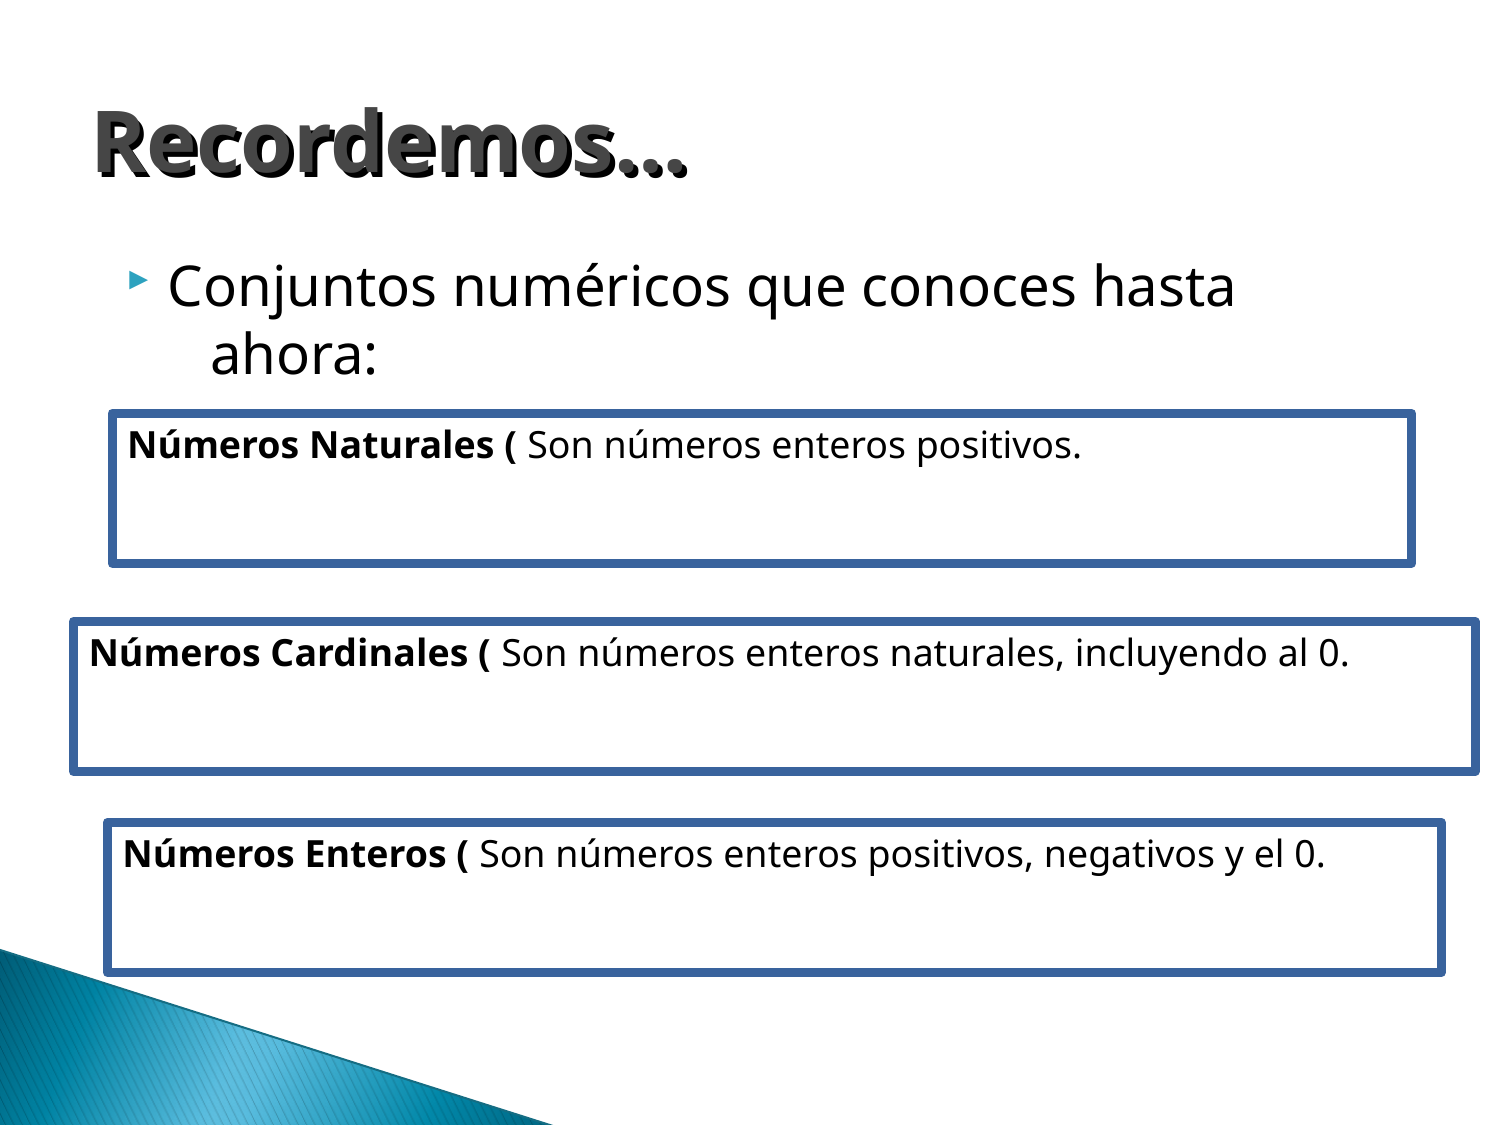

Recordemos…
# Conjuntos numéricos que conoces hasta ahora:
Números Naturales ( Son números enteros positivos.
Números Cardinales ( Son números enteros naturales, incluyendo al 0.
Números Enteros ( Son números enteros positivos, negativos y el 0.